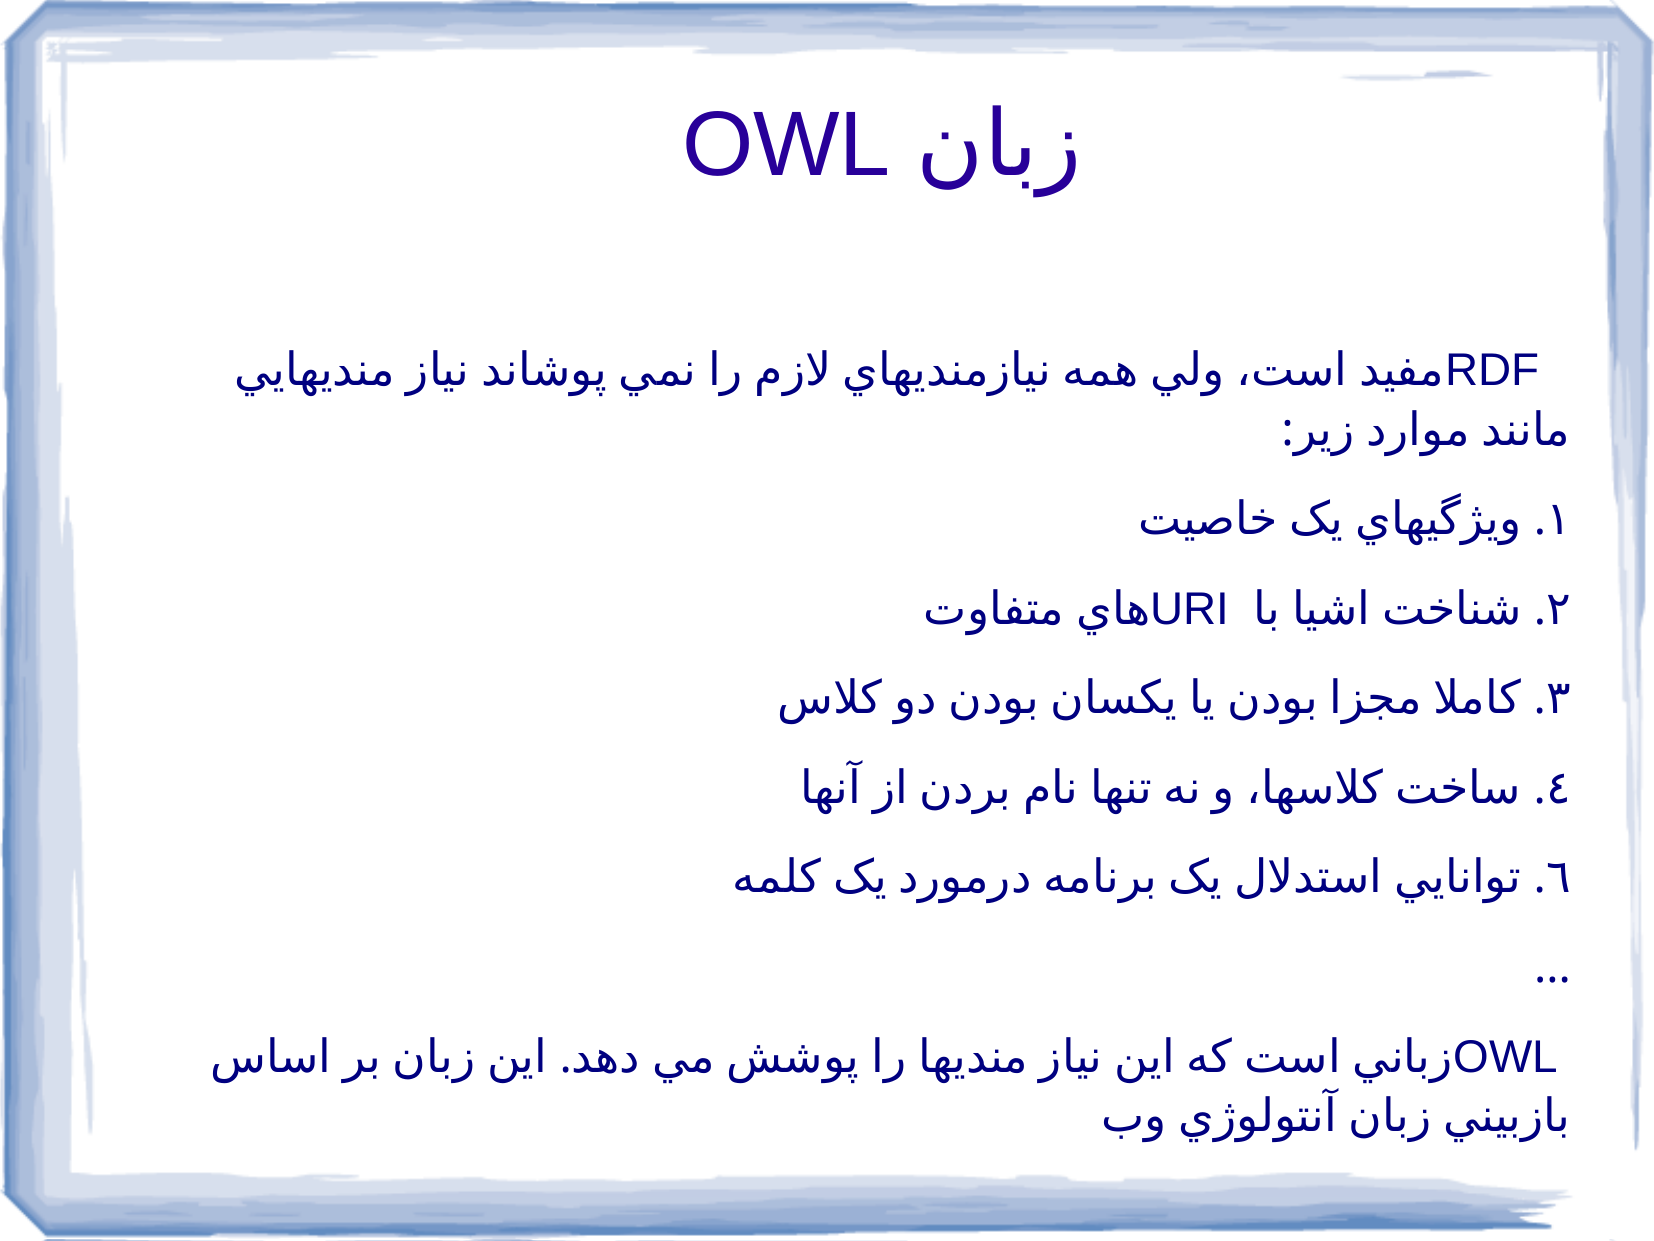

# OWL زبان
‫‪ RDF ‬مفيد است، ولي همه نيازمنديهاي لازم را نمي پوشاند نياز منديهايي مانند موارد زير:‬
‫١. ويژگيهاي يک خاصيت‬
‫٢. شناخت اشيا با ‪ URI‬هاي متفاوت‬
‫٣. کاملا مجزا بودن يا يکسان بودن دو کلاس‬
‫٤. ساخت کلاسها، و نه تنها نام بردن از آنها‬
‫٦. توانايي استدلال يک برنامه درمورد يک کلمه‬
‫...‬
‫‪ OWL‬زباني است که اين نياز منديها را پوشش مي دهد. اين زبان بر اساس بازبيني زبان آنتولوژي وب‬